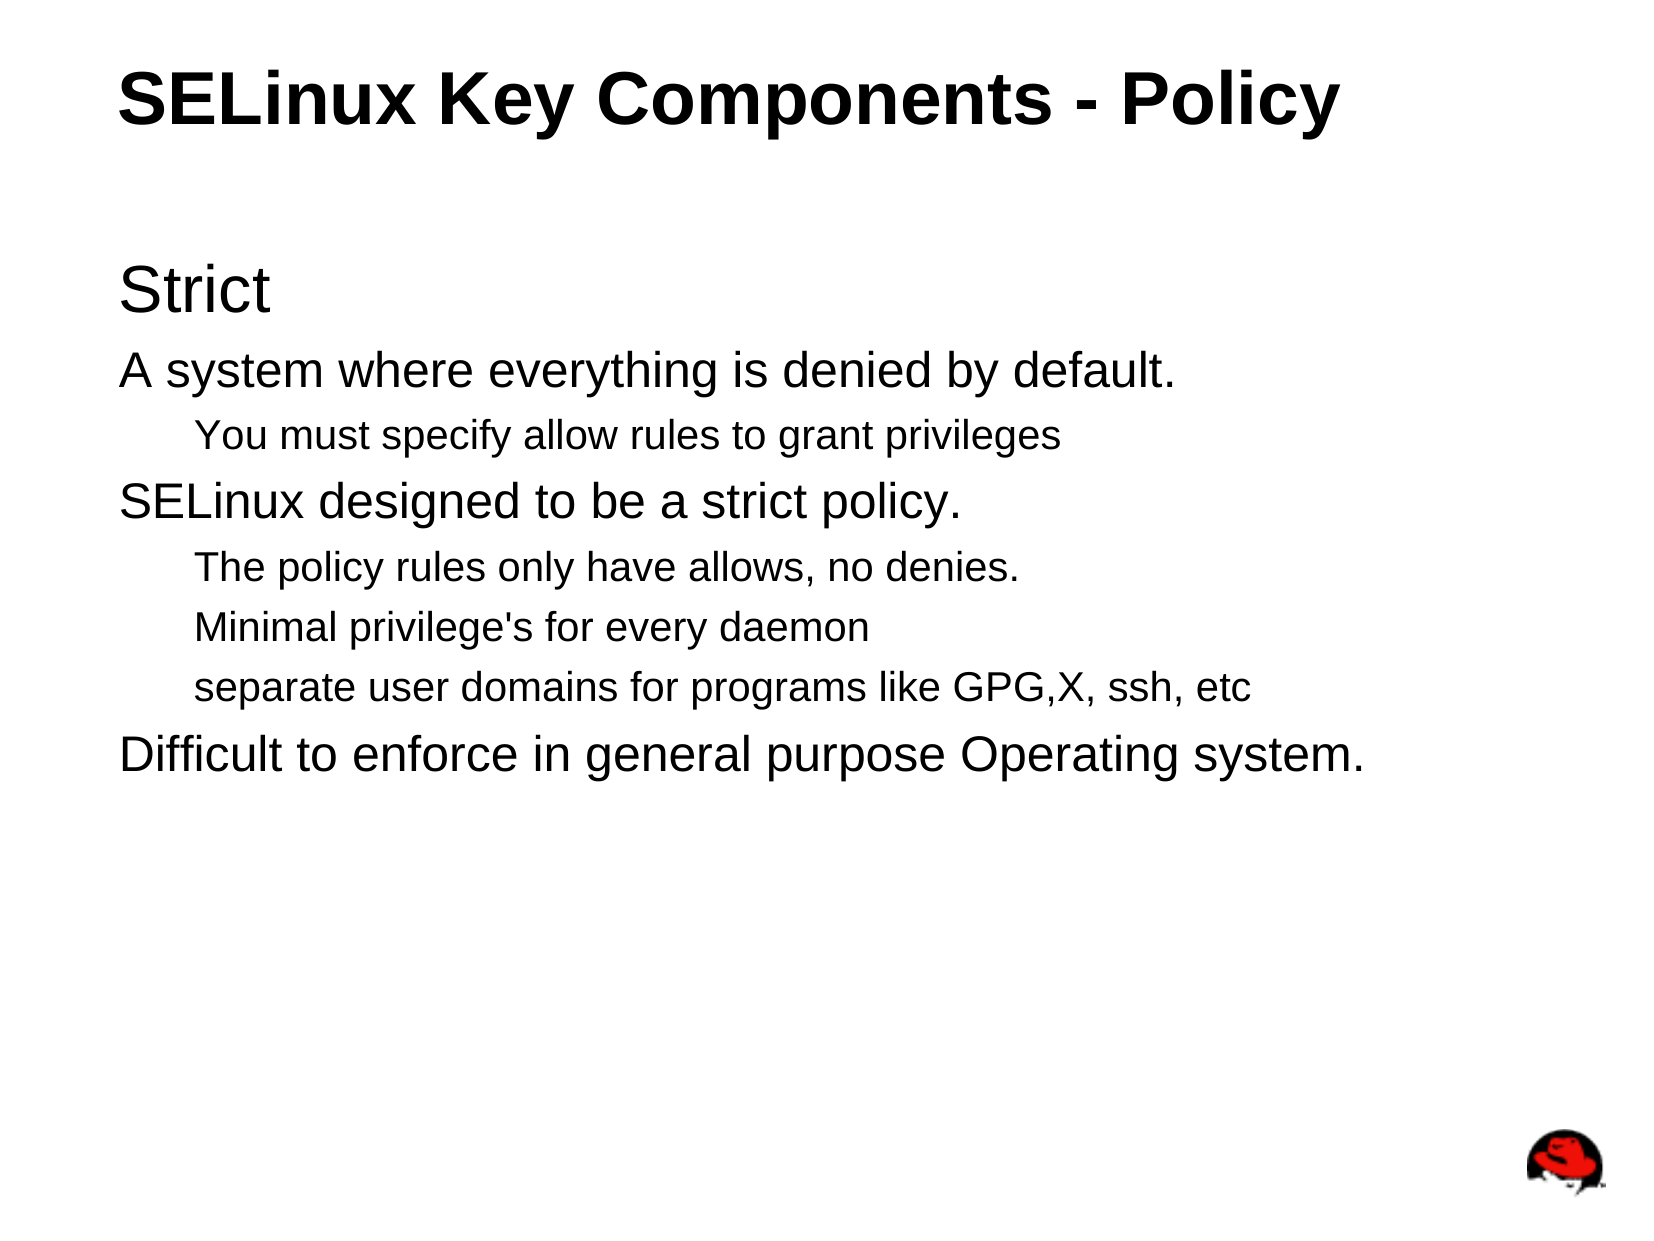

# SELinux Key Components - Policy
Strict
A system where everything is denied by default.
You must specify allow rules to grant privileges
SELinux designed to be a strict policy.
The policy rules only have allows, no denies.
Minimal privilege's for every daemon
separate user domains for programs like GPG,X, ssh, etc
Difficult to enforce in general purpose Operating system.